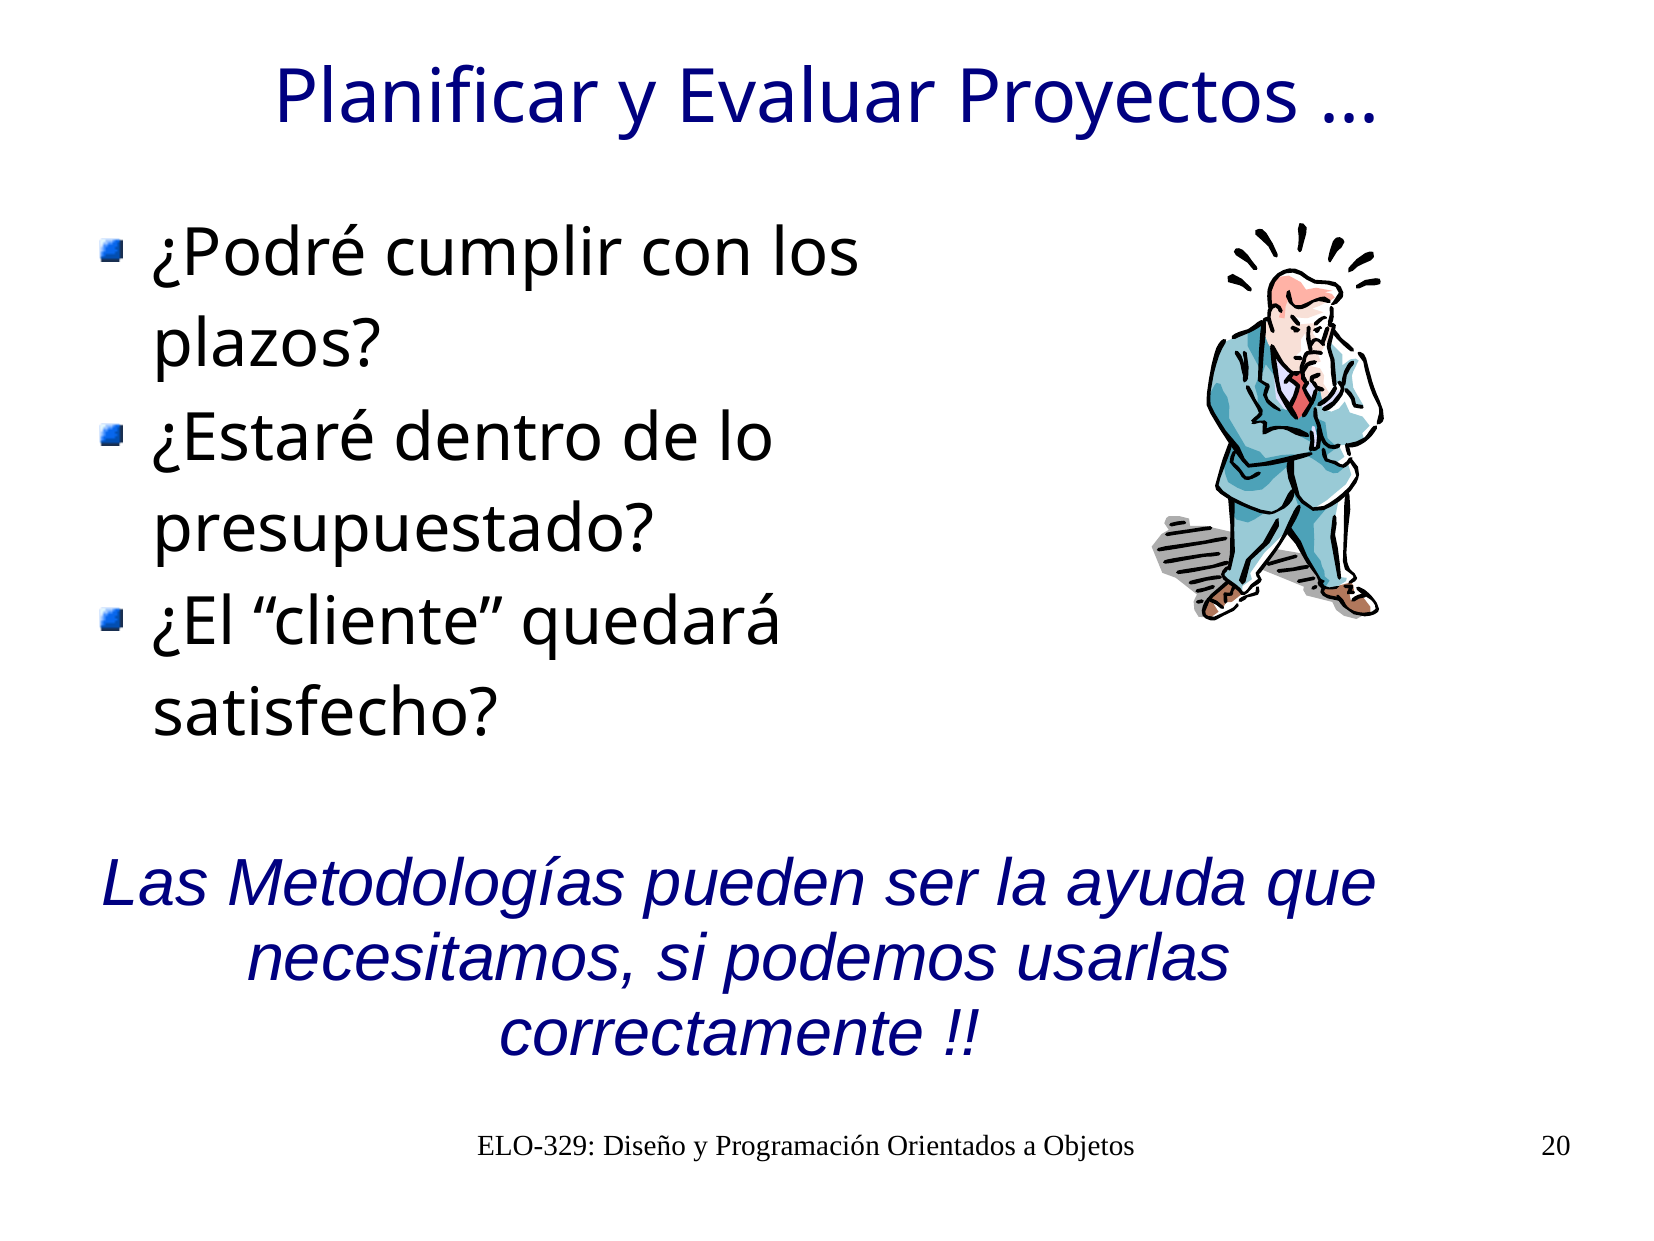

# Planificar y Evaluar Proyectos ...
¿Podré cumplir con los plazos?
¿Estaré dentro de lo presupuestado?
¿El “cliente” quedará satisfecho?
Las Metodologías pueden ser la ayuda que necesitamos, si podemos usarlas correctamente !!
20